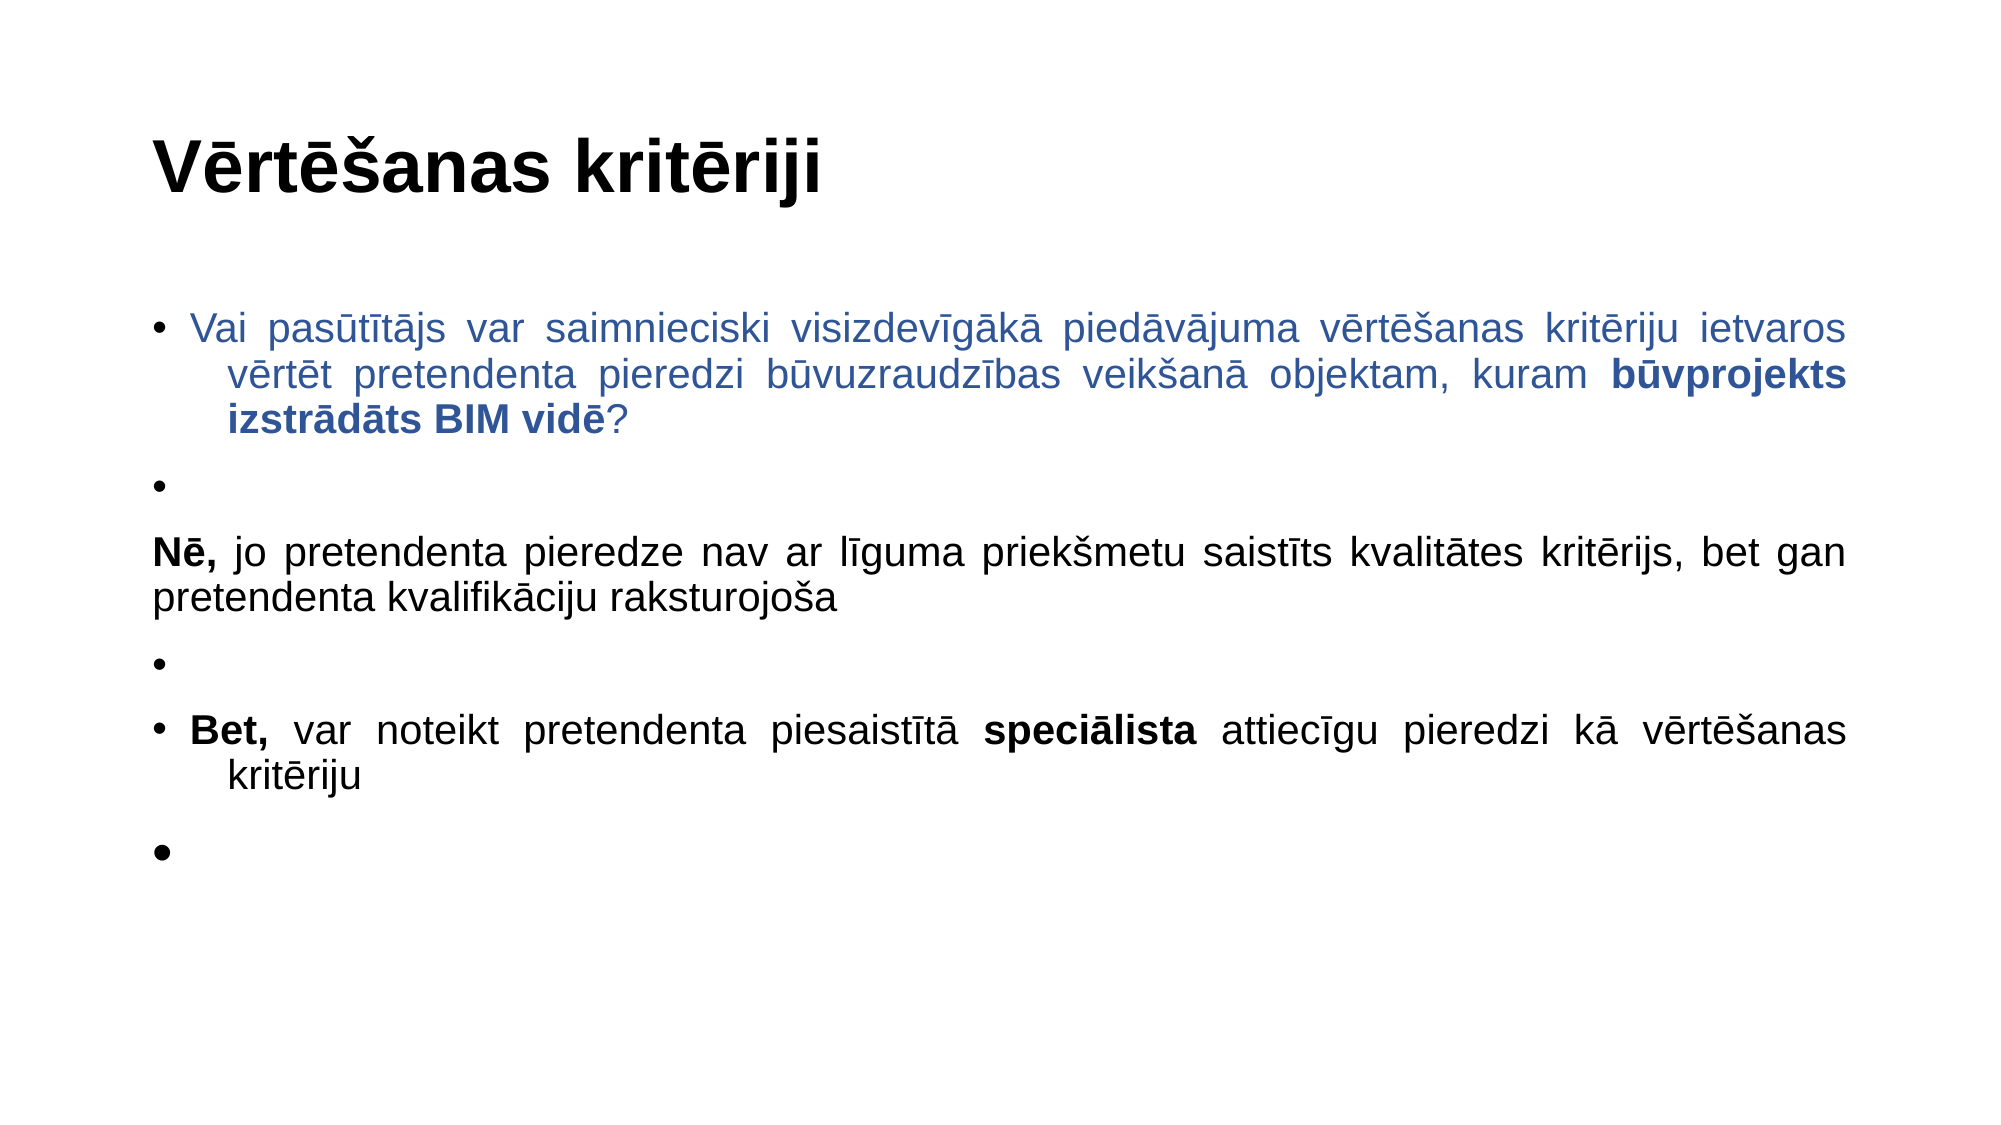

# Vērtēšanas kritēriji
Vai pasūtītājs var saimnieciski visizdevīgākā piedāvājuma vērtēšanas kritēriju ietvaros vērtēt pretendenta pieredzi būvuzraudzības veikšanā objektam, kuram būvprojekts izstrādāts BIM vidē?
Nē, jo pretendenta pieredze nav ar līguma priekšmetu saistīts kvalitātes kritērijs, bet gan pretendenta kvalifikāciju raksturojoša
Bet, var noteikt pretendenta piesaistītā speciālista attiecīgu pieredzi kā vērtēšanas kritēriju